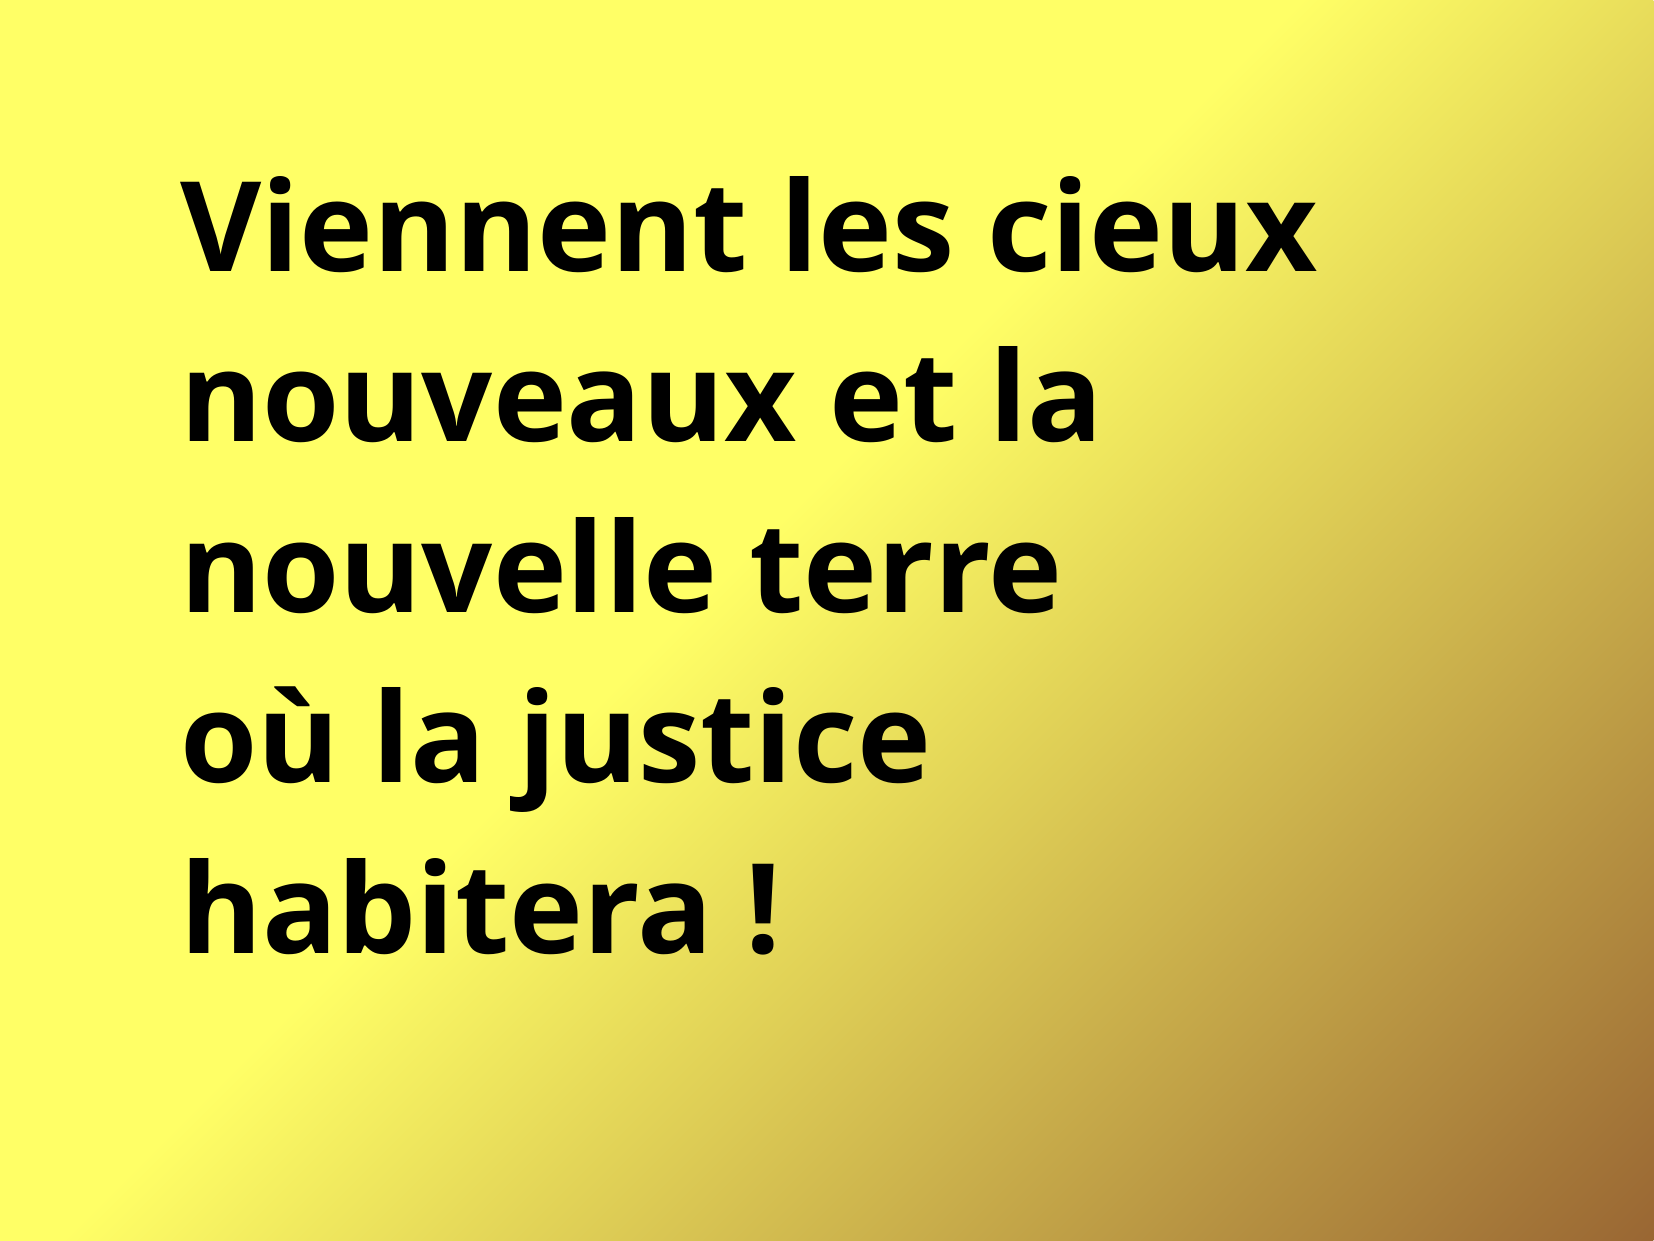

Viennent les cieux nouveaux et la nouvelle terre
où la justice habitera !